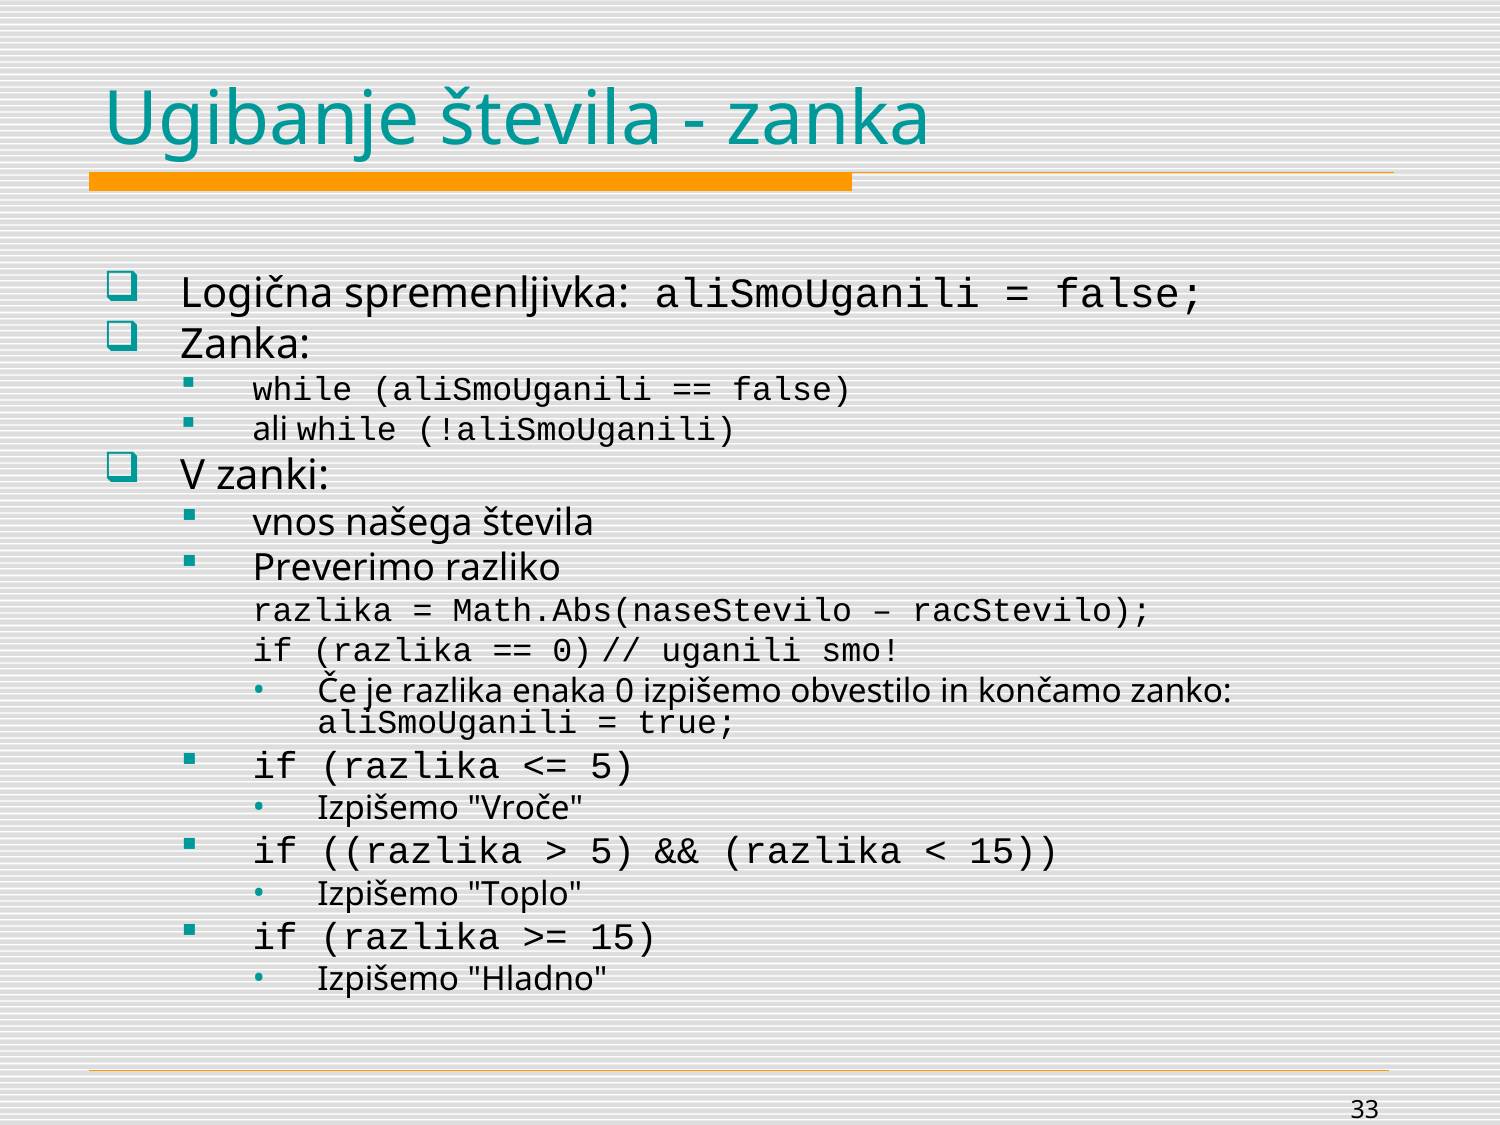

# Ugibanje števila - zanka
Logična spremenljivka: aliSmoUganili = false;
Zanka:
while (aliSmoUganili == false)
ali while (!aliSmoUganili)
V zanki:
vnos našega števila
Preverimo razliko
razlika = Math.Abs(naseStevilo – racStevilo);
if (razlika == 0) // uganili smo!
Če je razlika enaka 0 izpišemo obvestilo in končamo zanko: aliSmoUganili = true;
if (razlika <= 5)
Izpišemo "Vroče"
if ((razlika > 5) && (razlika < 15))
Izpišemo "Toplo"
if (razlika >= 15)
Izpišemo "Hladno"